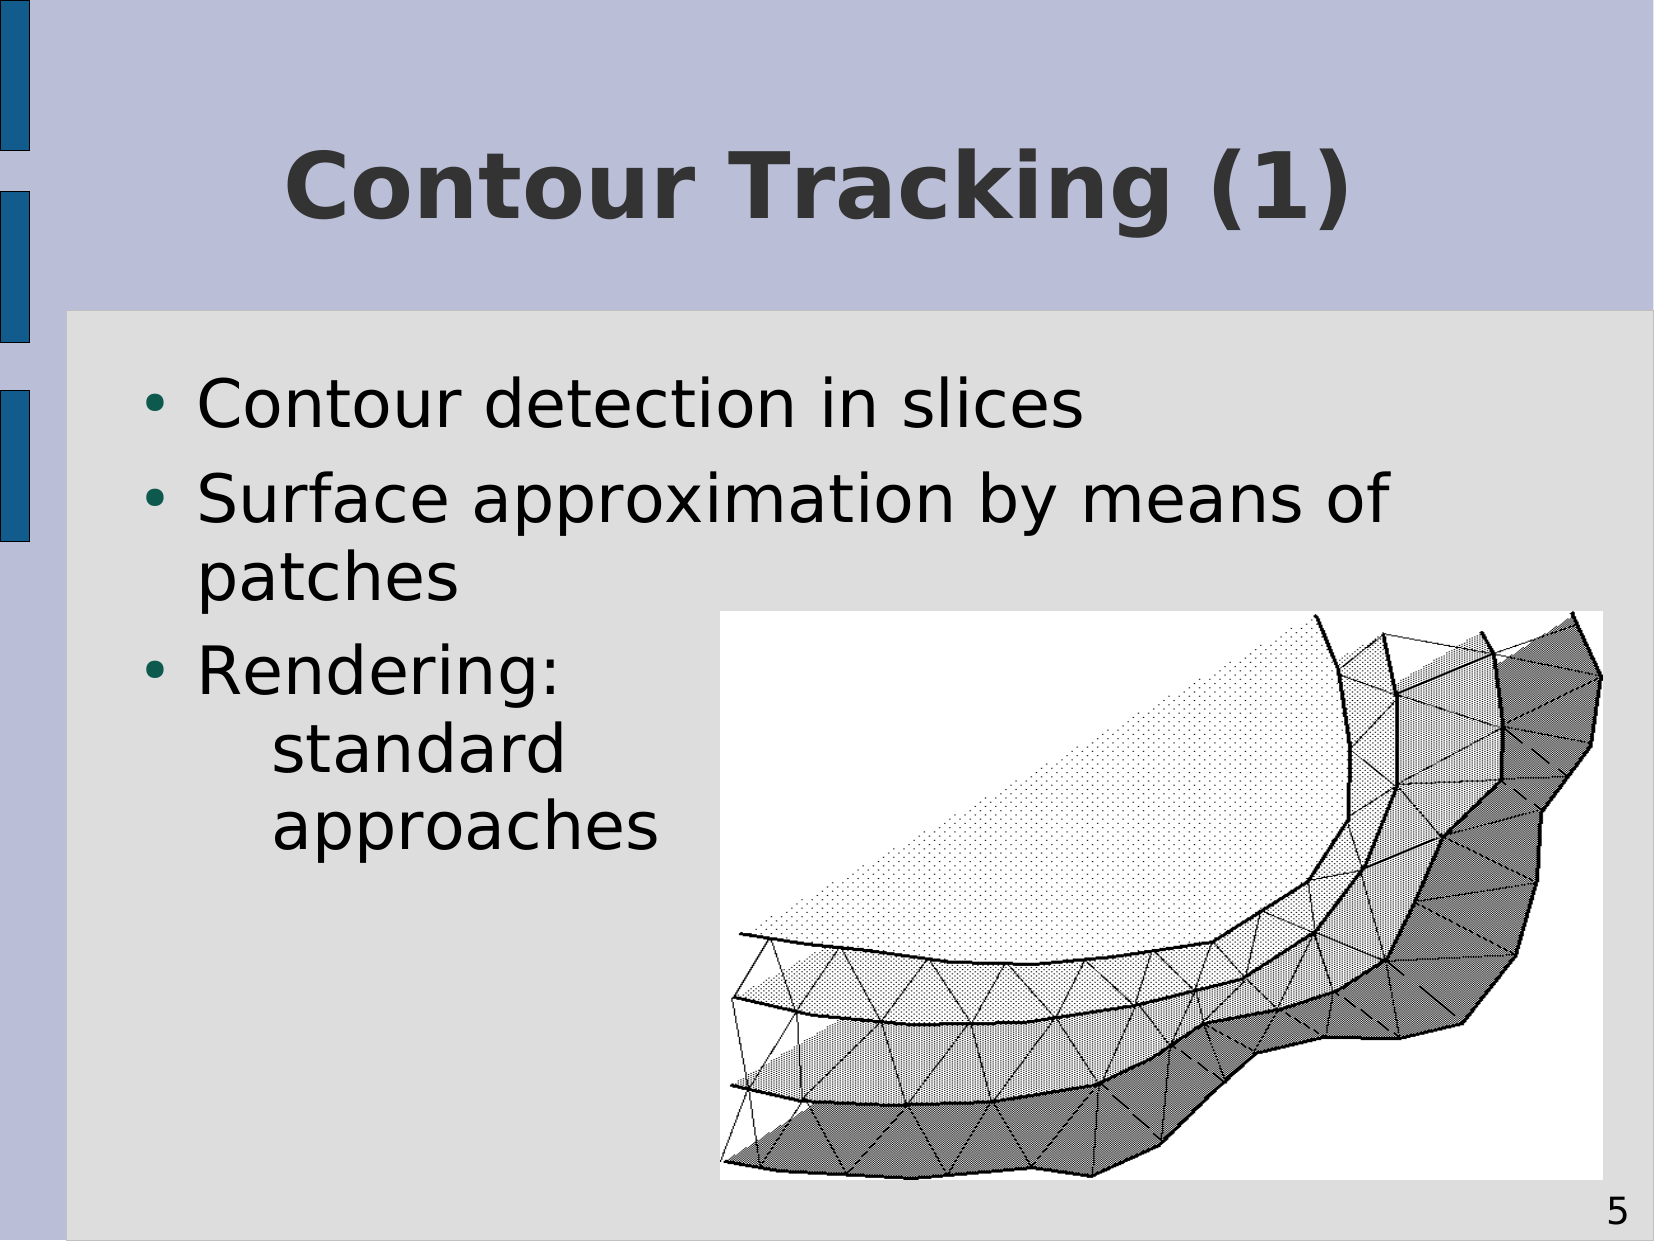

# Contour Tracking (1)
Contour detection in slices
Surface approximation by means of patches
Rendering:														standard 													approaches